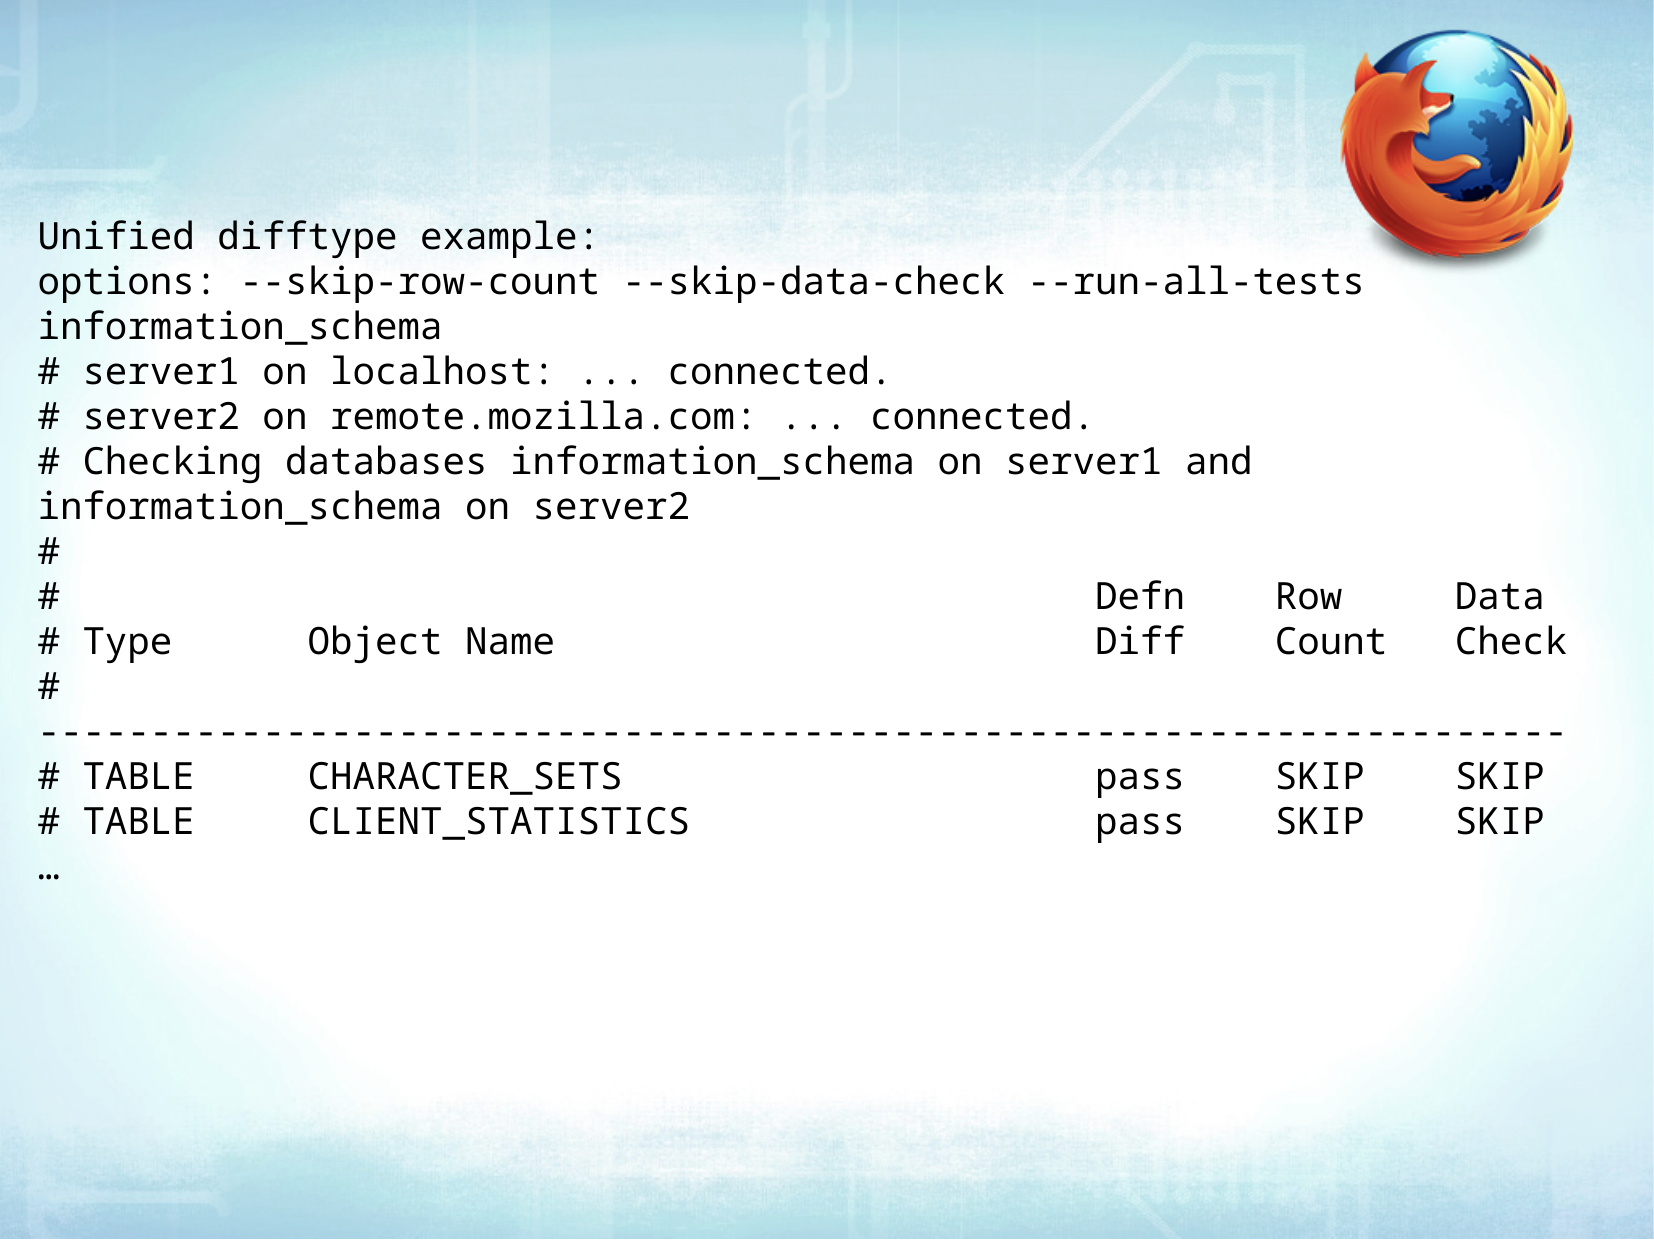

# Unified difftype example:
options: --skip-row-count --skip-data-check --run-all-tests information_schema
# server1 on localhost: ... connected.
# server2 on remote.mozilla.com: ... connected.
# Checking databases information_schema on server1 and information_schema on server2
#
# Defn Row Data
# Type Object Name Diff Count Check
# --------------------------------------------------------------------
# TABLE CHARACTER_SETS pass SKIP SKIP
# TABLE CLIENT_STATISTICS pass SKIP SKIP
…